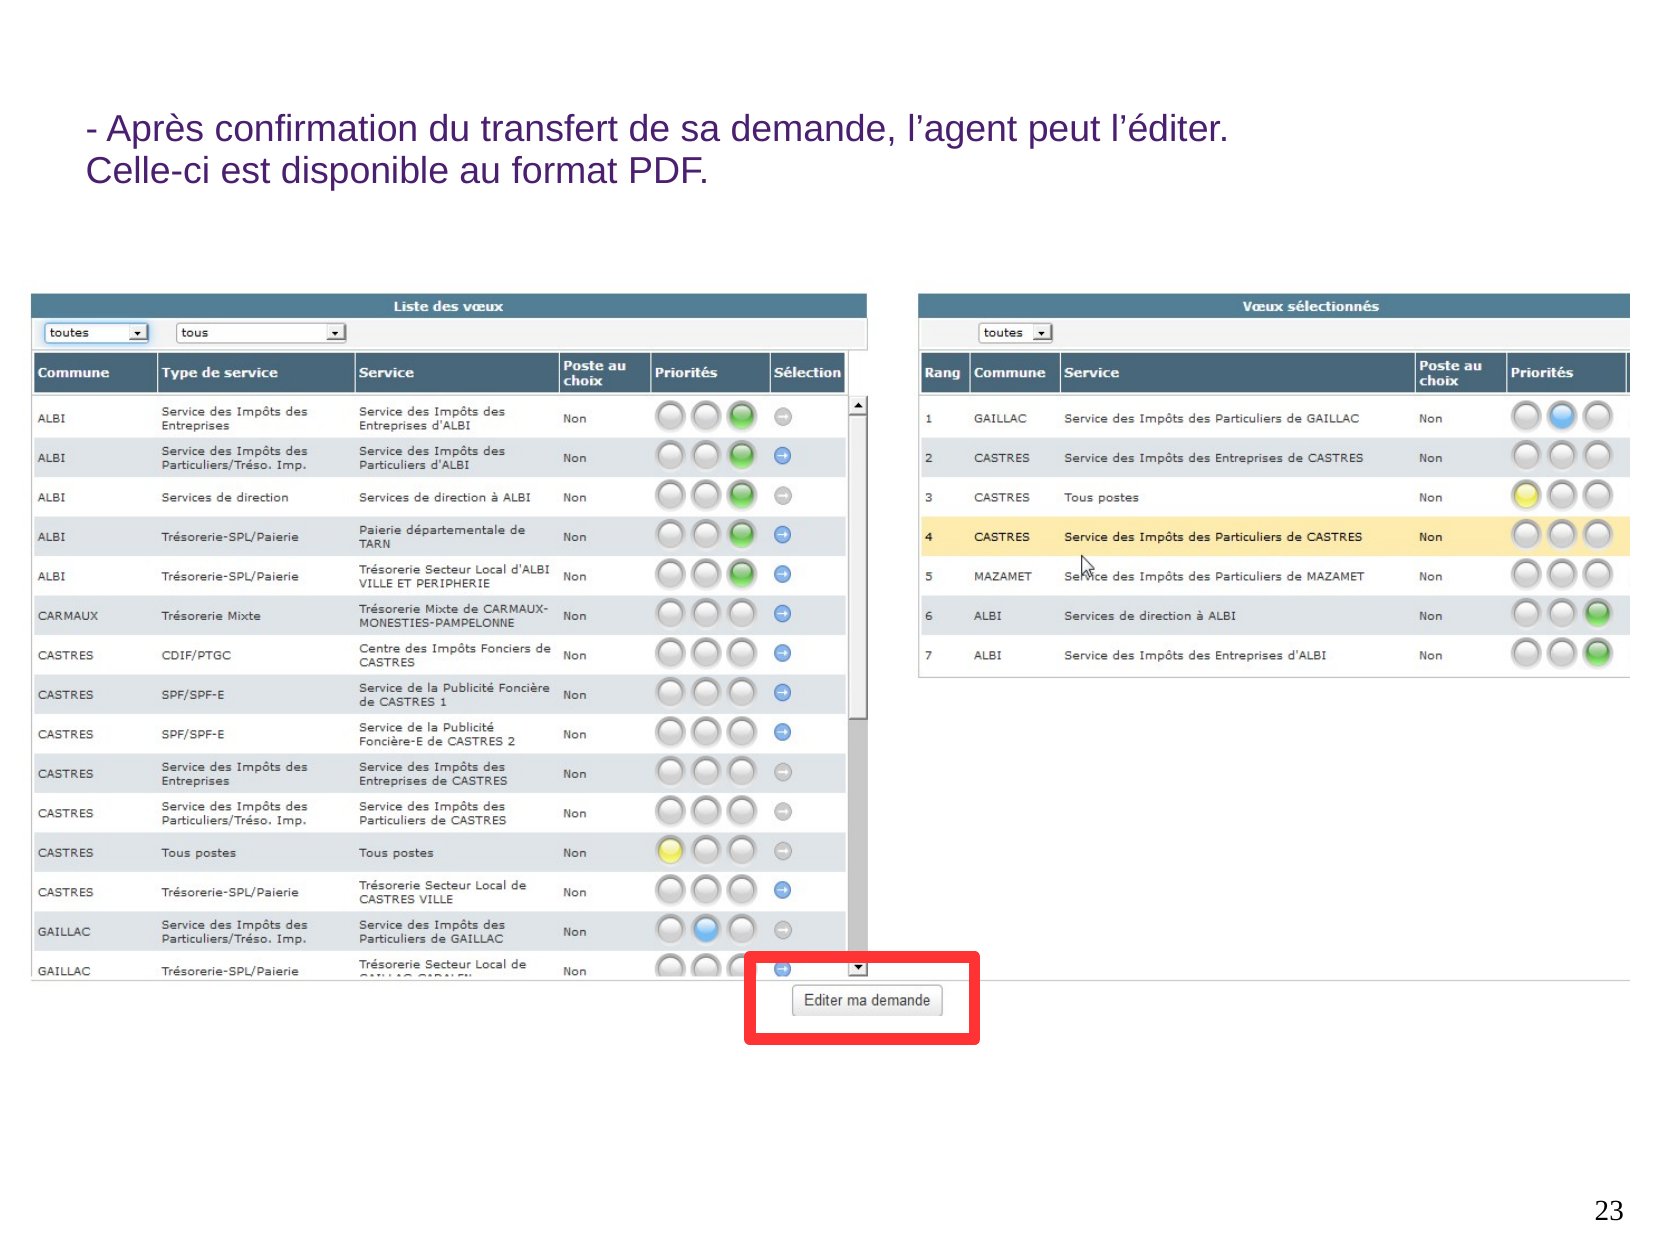

- Après confirmation du transfert de sa demande, l’agent peut l’éditer.
Celle-ci est disponible au format PDF.
23